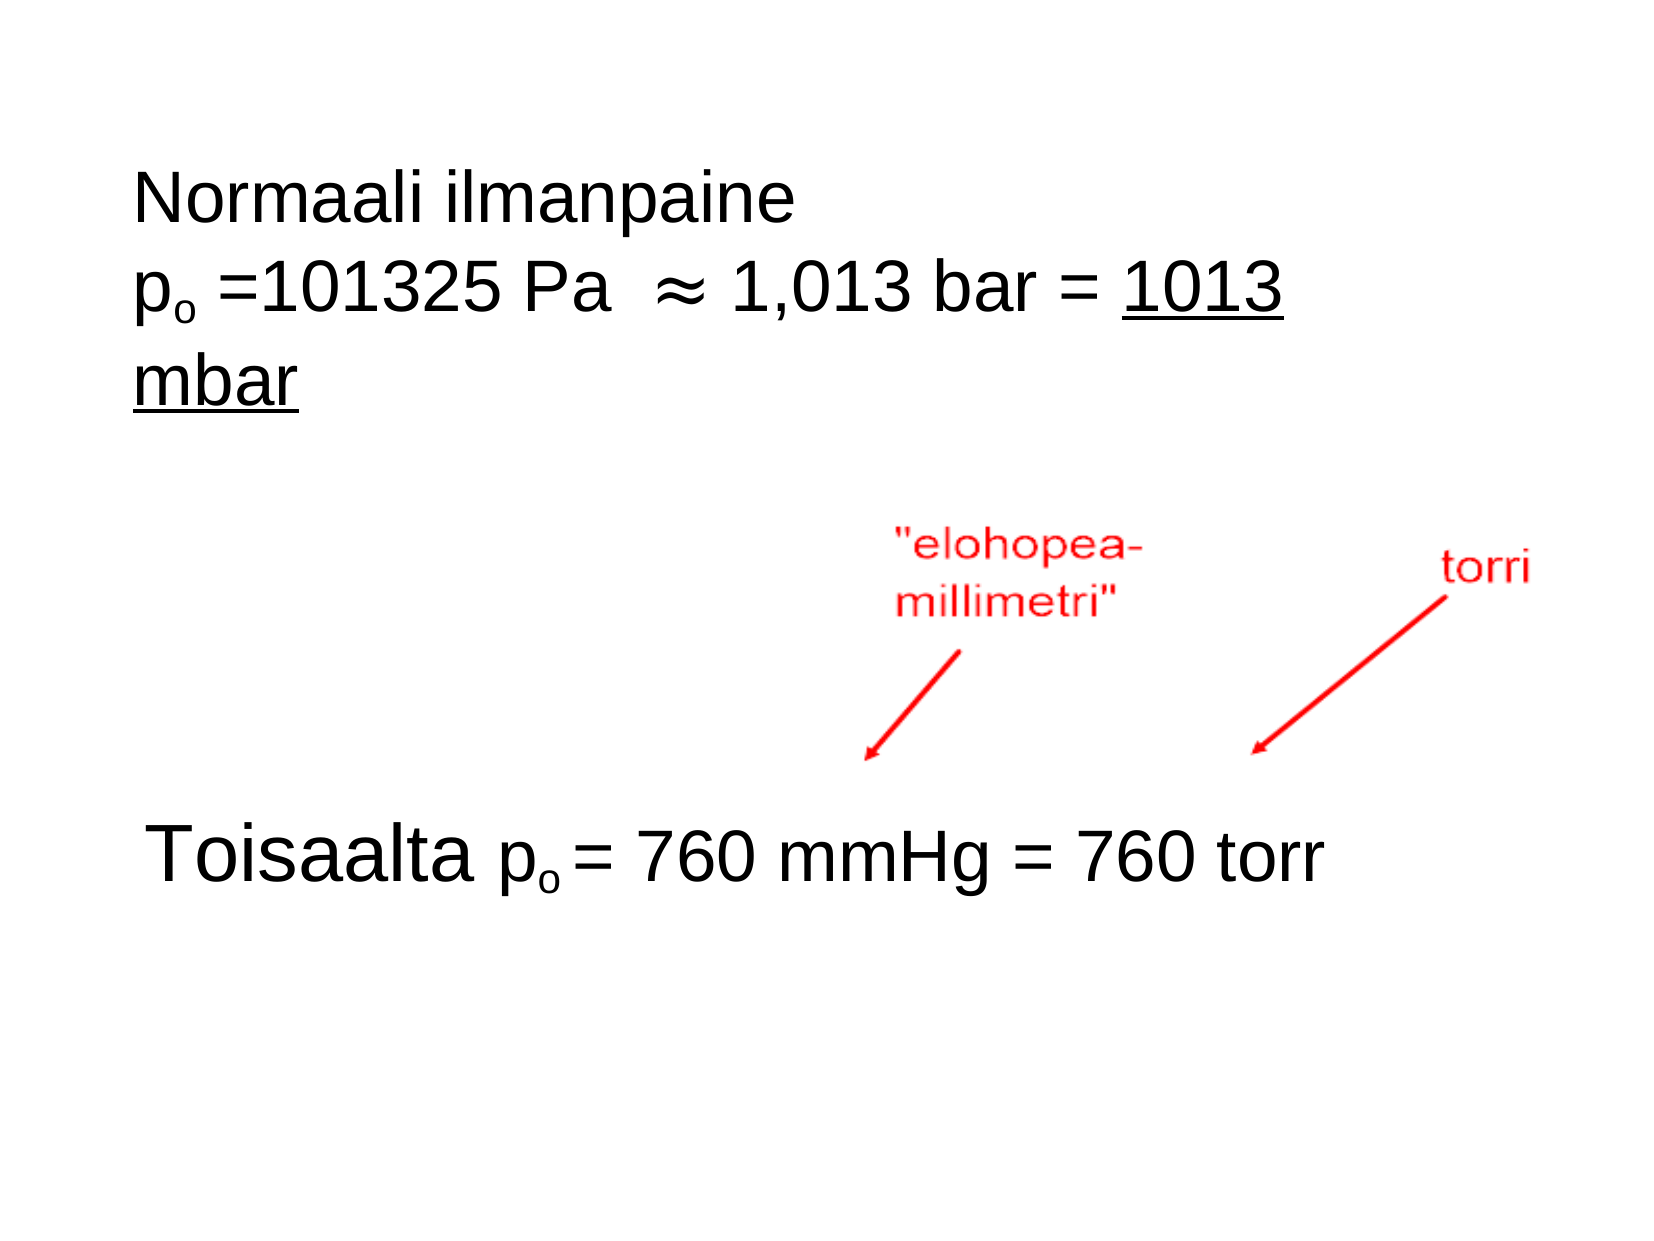

Normaali ilmanpaine
po =101325 Pa ≈ 1,013 bar = 1013 mbar
Toisaalta po = 760 mmHg = 760 torr